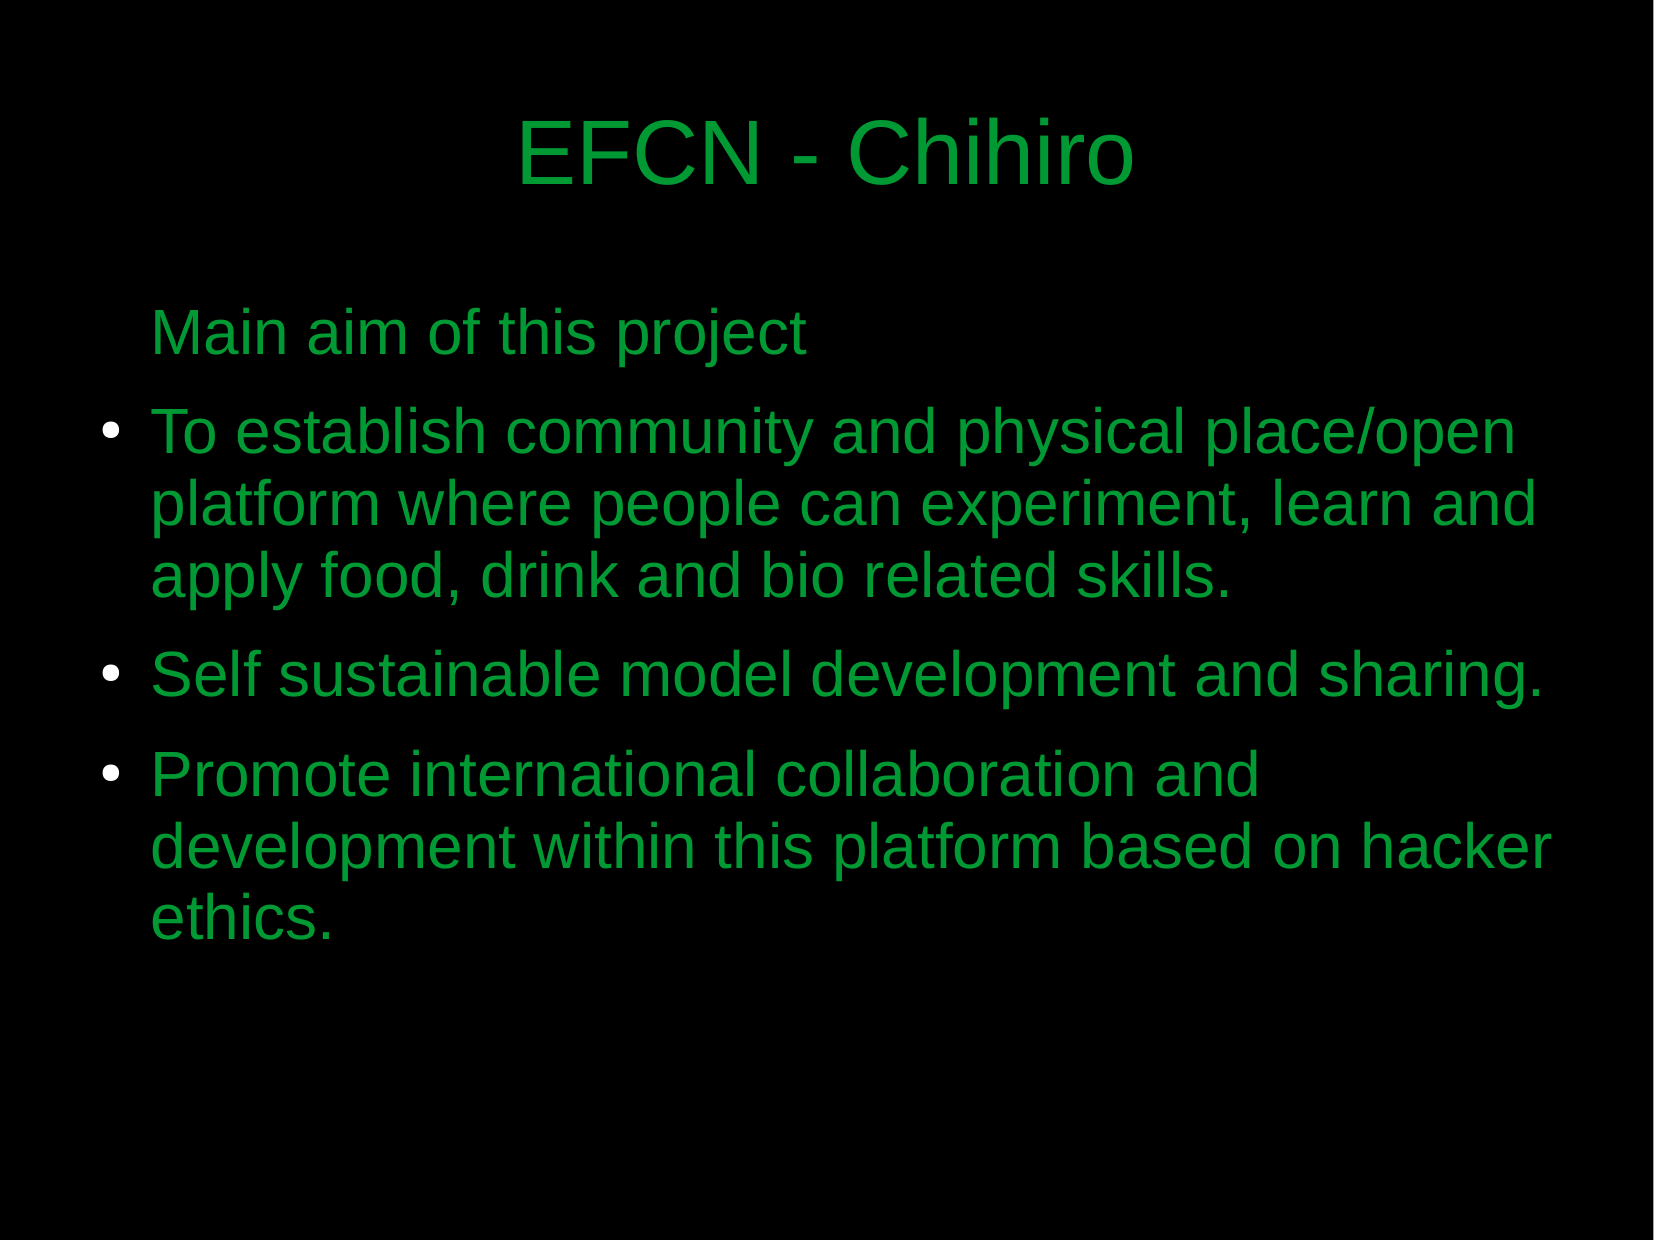

# EFCN - Chihiro
Main aim of this project
To establish community and physical place/open platform where people can experiment, learn and apply food, drink and bio related skills.
Self sustainable model development and sharing.
Promote international collaboration and development within this platform based on hacker ethics.